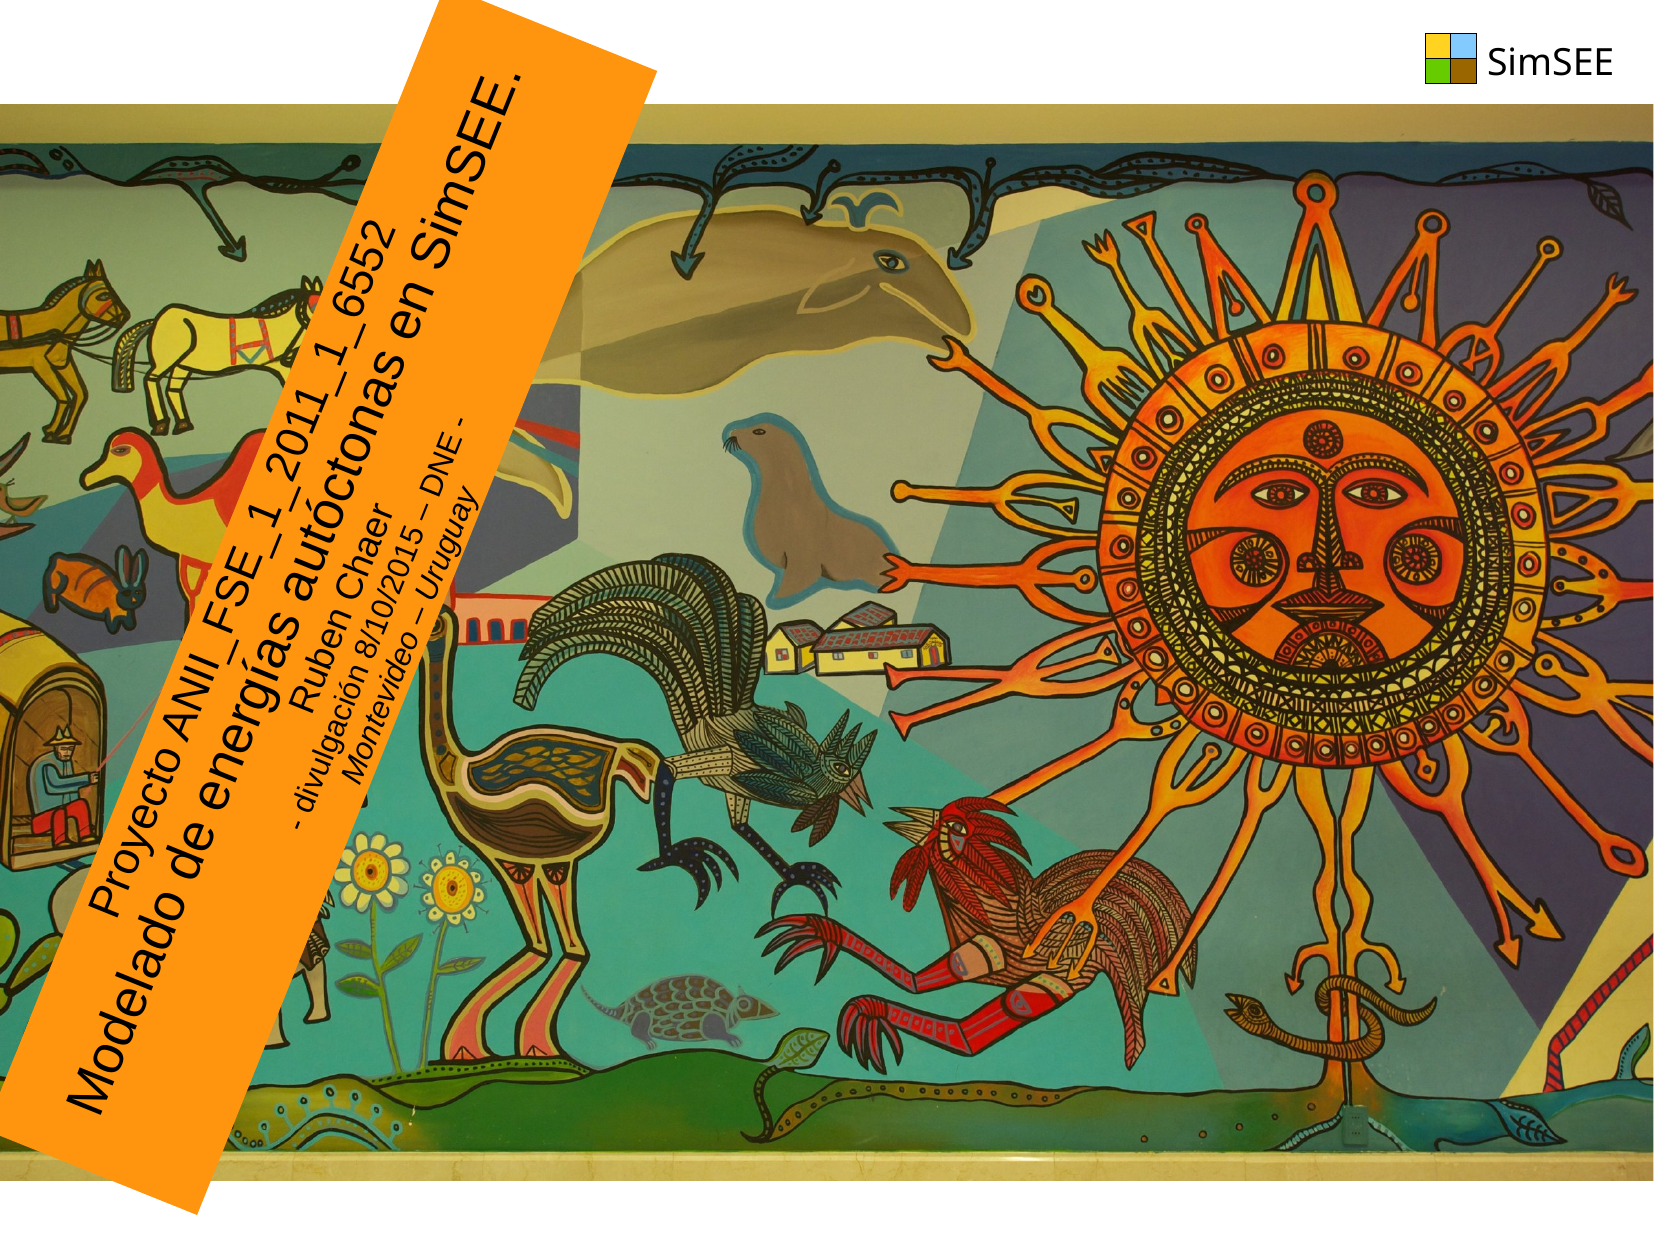

# Proyecto ANII_FSE_1_2011_1_6552 Modelado de energías autóctonas en SimSEE. Ruben Chaer - divulgación 8/10/2015 – DNE - Montevideo – Uruguay